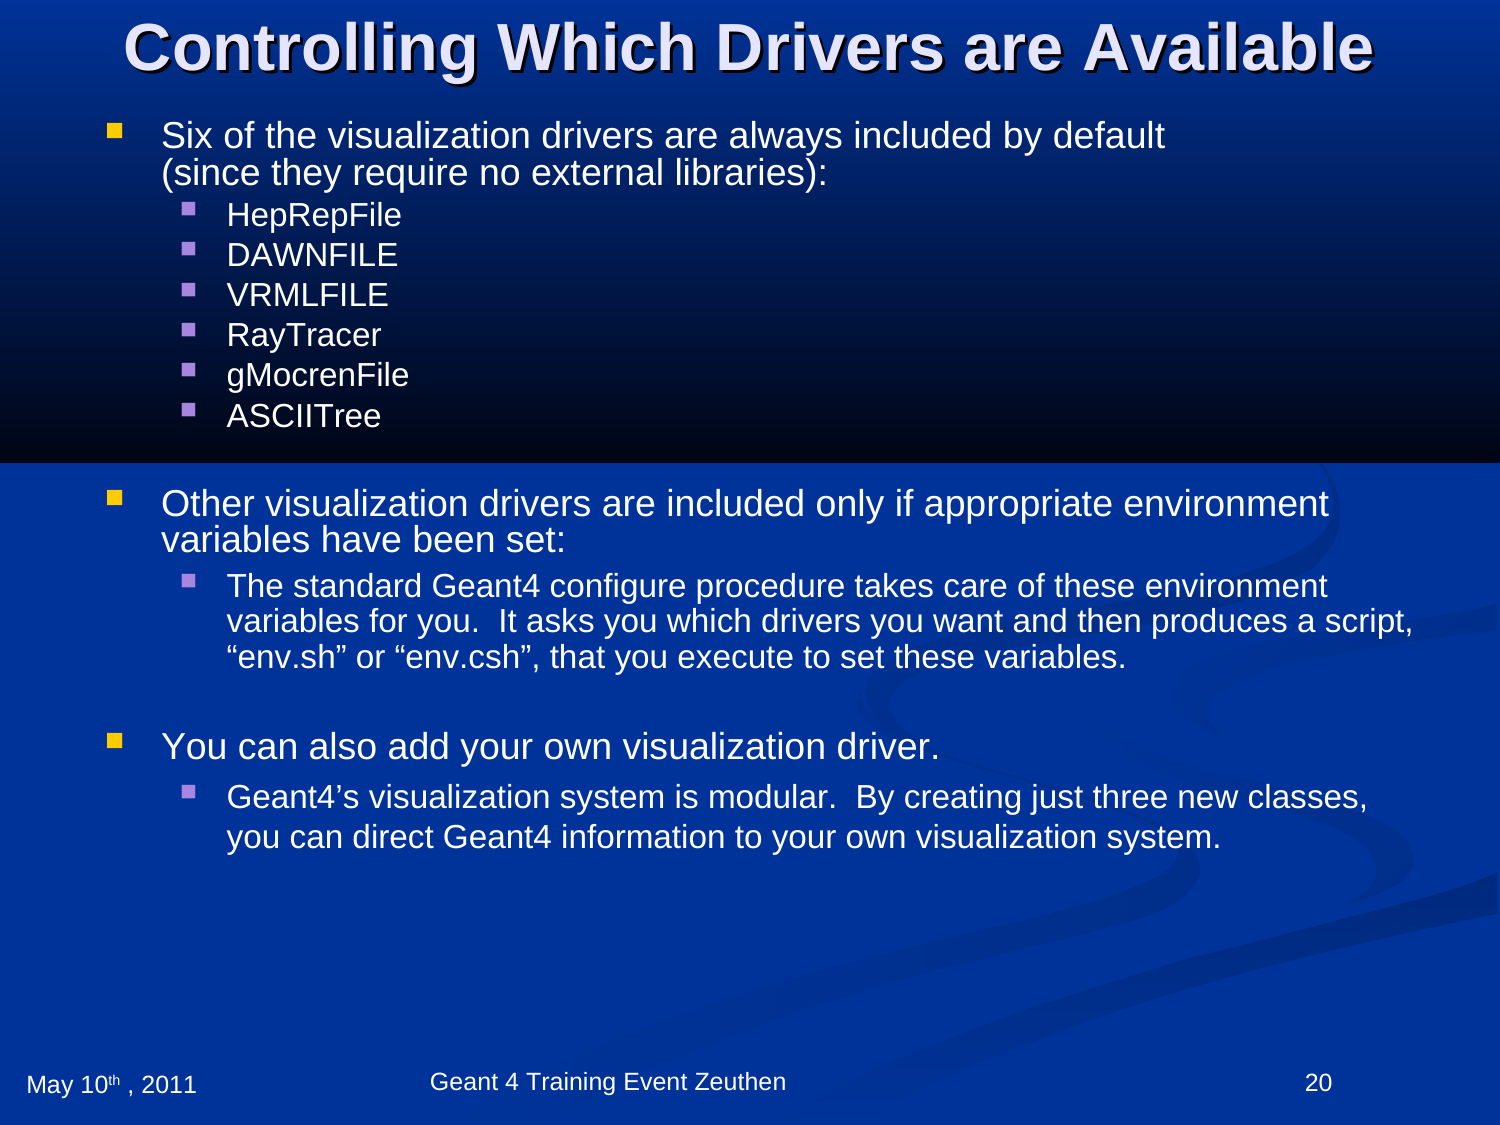

# Controlling Which Drivers are Available
Six of the visualization drivers are always included by default
(since they require no external libraries):
HepRepFile
DAWNFILE
VRMLFILE
RayTracer
gMocrenFile
ASCIITree
Other visualization drivers are included only if appropriate environment variables have been set:
The standard Geant4 configure procedure takes care of these environment variables for you. It asks you which drivers you want and then produces a script, “env.sh” or “env.csh”, that you execute to set these variables.
You can also add your own visualization driver.
Geant4’s visualization system is modular. By creating just three new classes, you can direct Geant4 information to your own visualization system.
Introduction to Geant4 Visualization J. Perl
10 January 2011
20